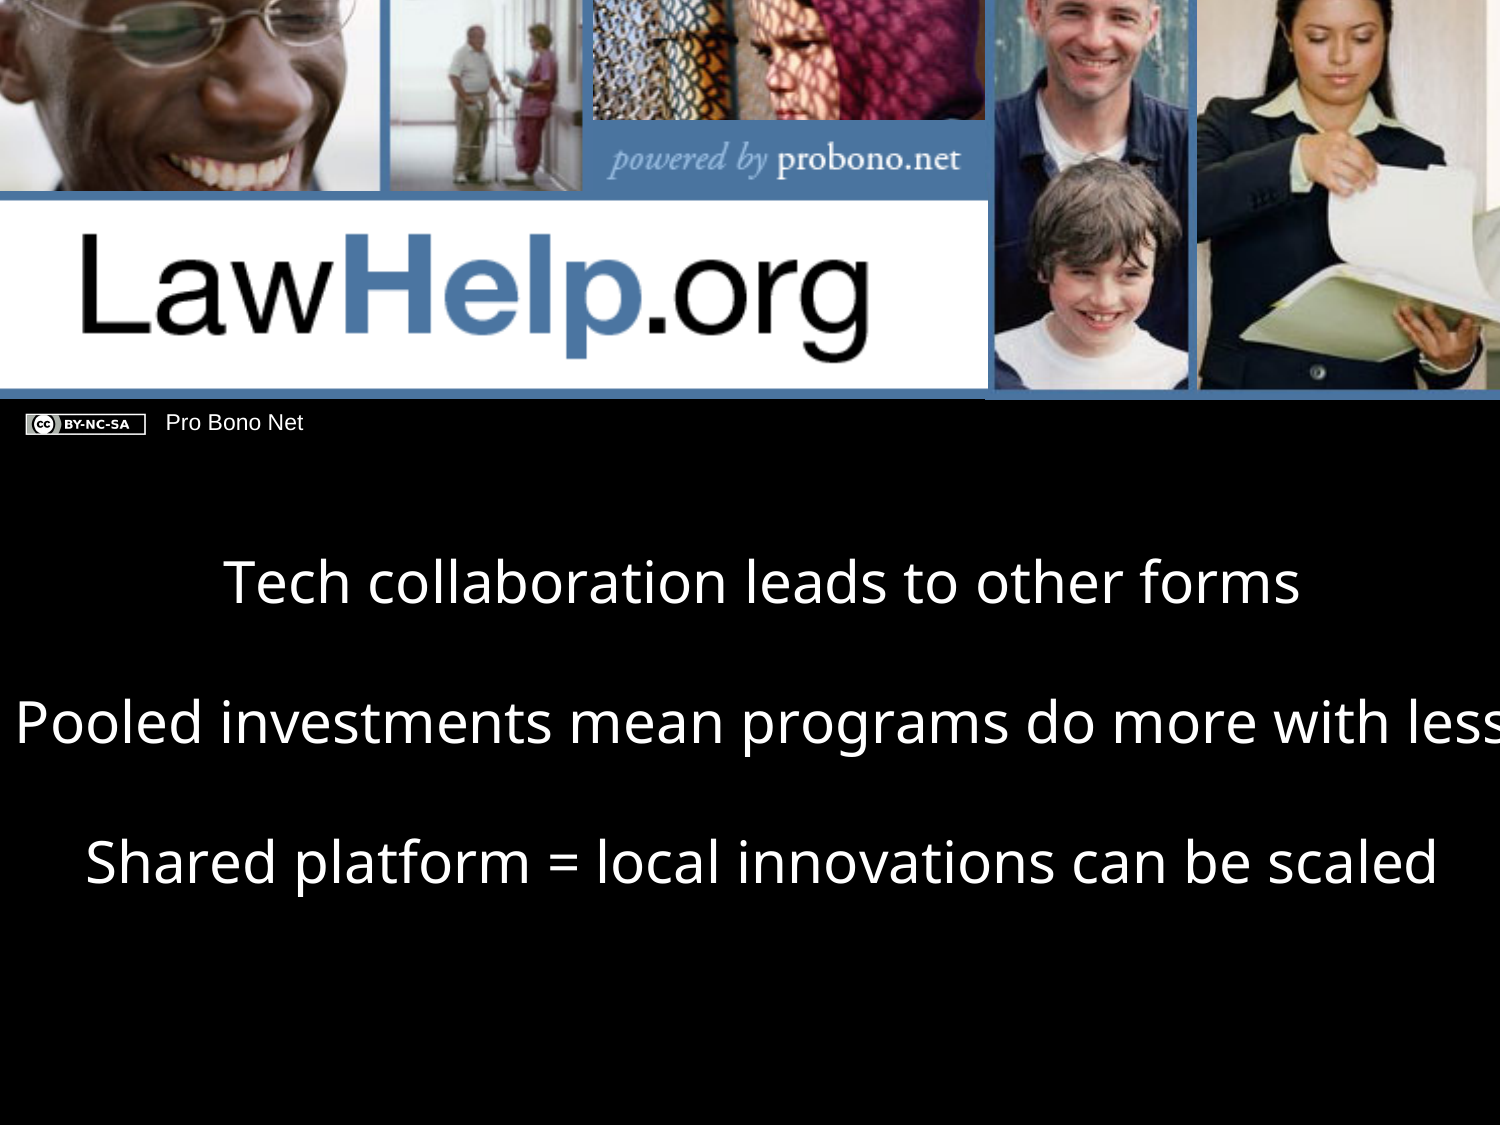

Pro Bono Net
Tech collaboration leads to other forms
Pooled investments mean programs do more with less
Shared platform = local innovations can be scaled